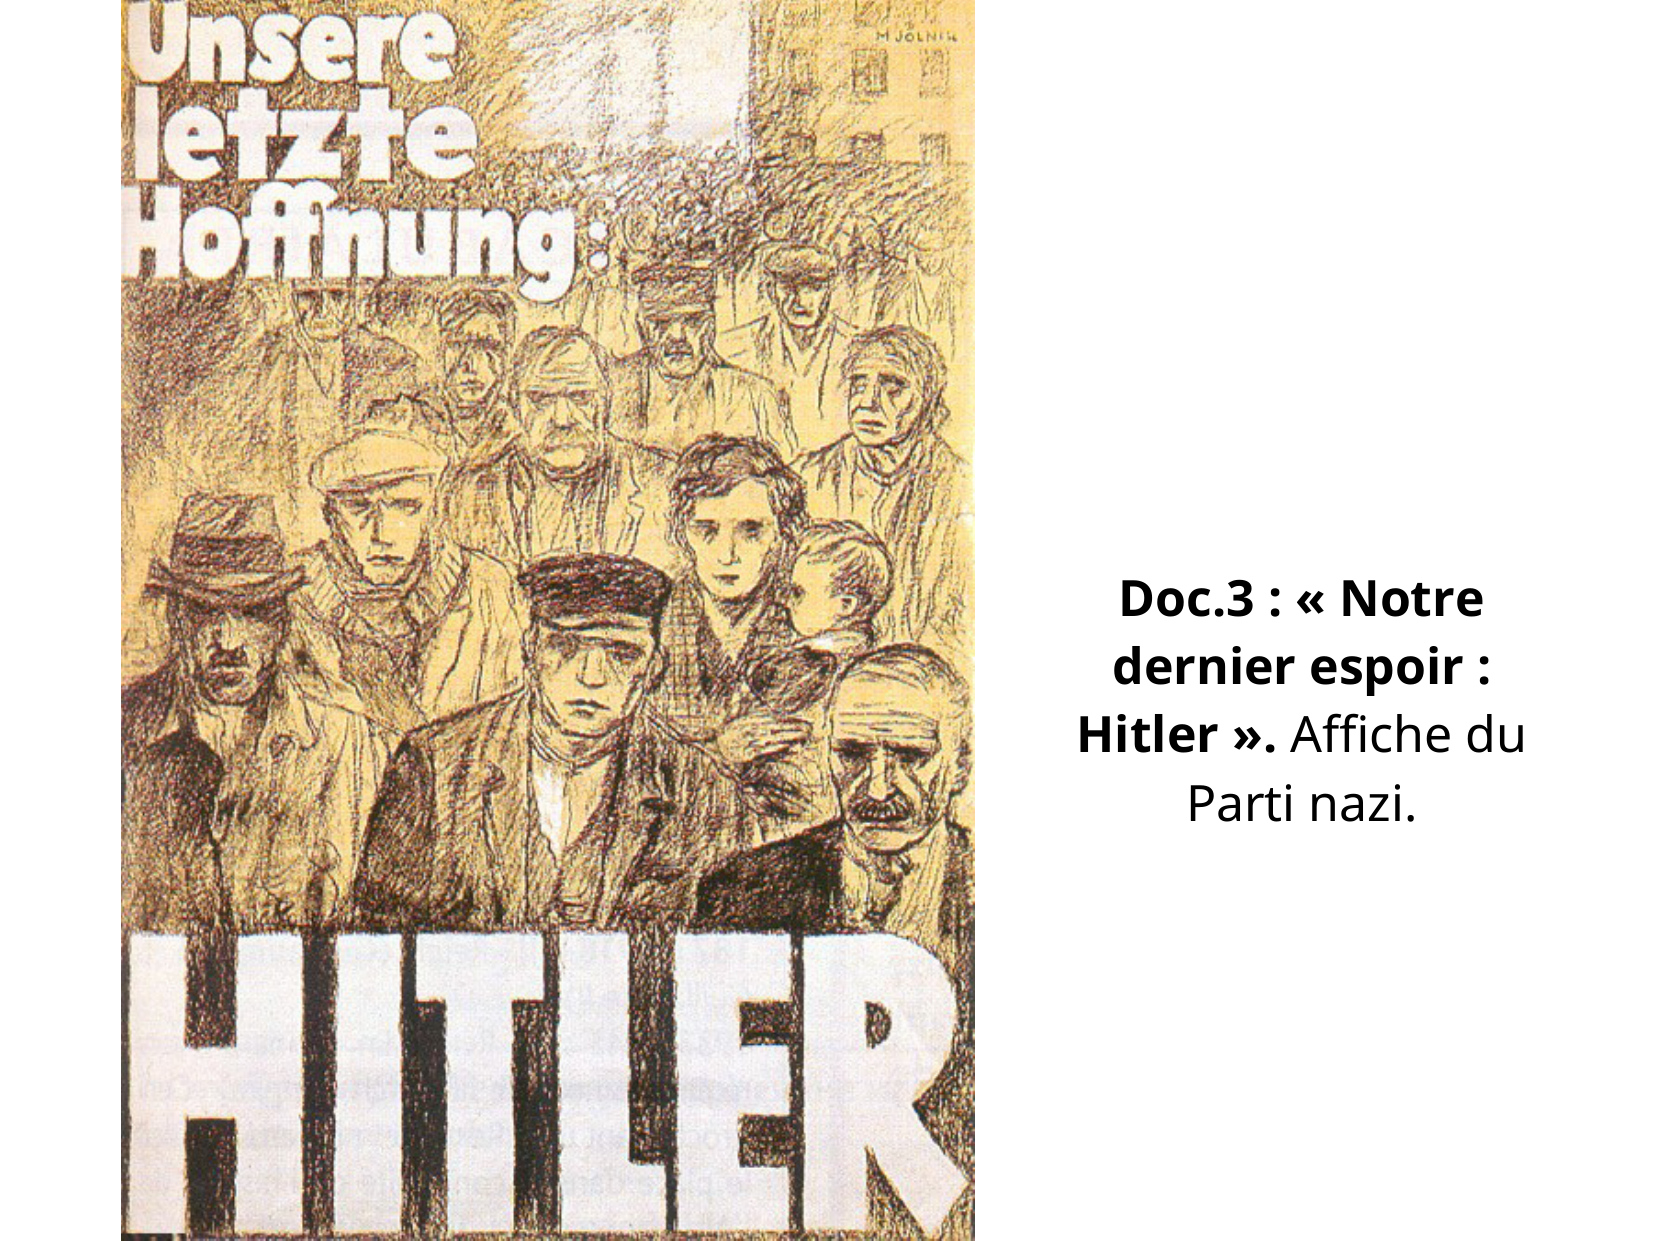

Doc.3 : « Notre dernier espoir :
Hitler ». Affiche du Parti nazi.